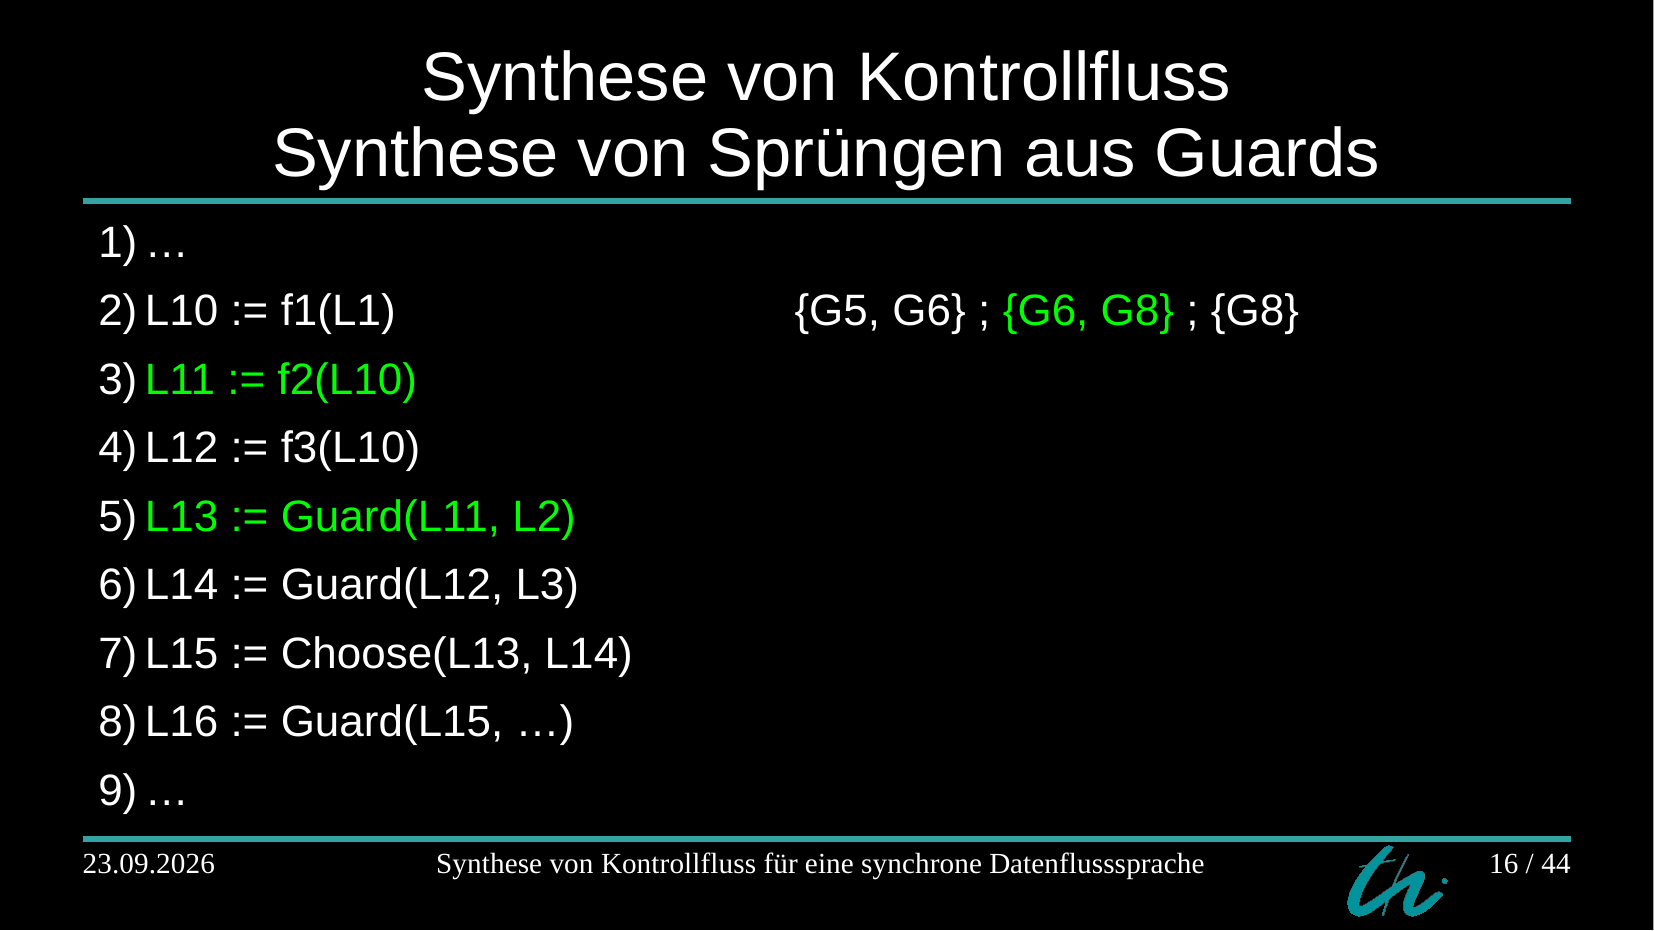

# Synthese von Kontrollfluss Synthese von Sprüngen aus Guards
…
L10 := f1(L1)							{G5, G6} ; {G6, G8} ; {G8}
L11 := f2(L10)
L12 := f3(L10)
L13 := Guard(L11, L2)
L14 := Guard(L12, L3)
L15 := Choose(L13, L14)
L16 := Guard(L15, …)
…
Synthese von Kontrollfluss für eine synchrone Datenflusssprache
16